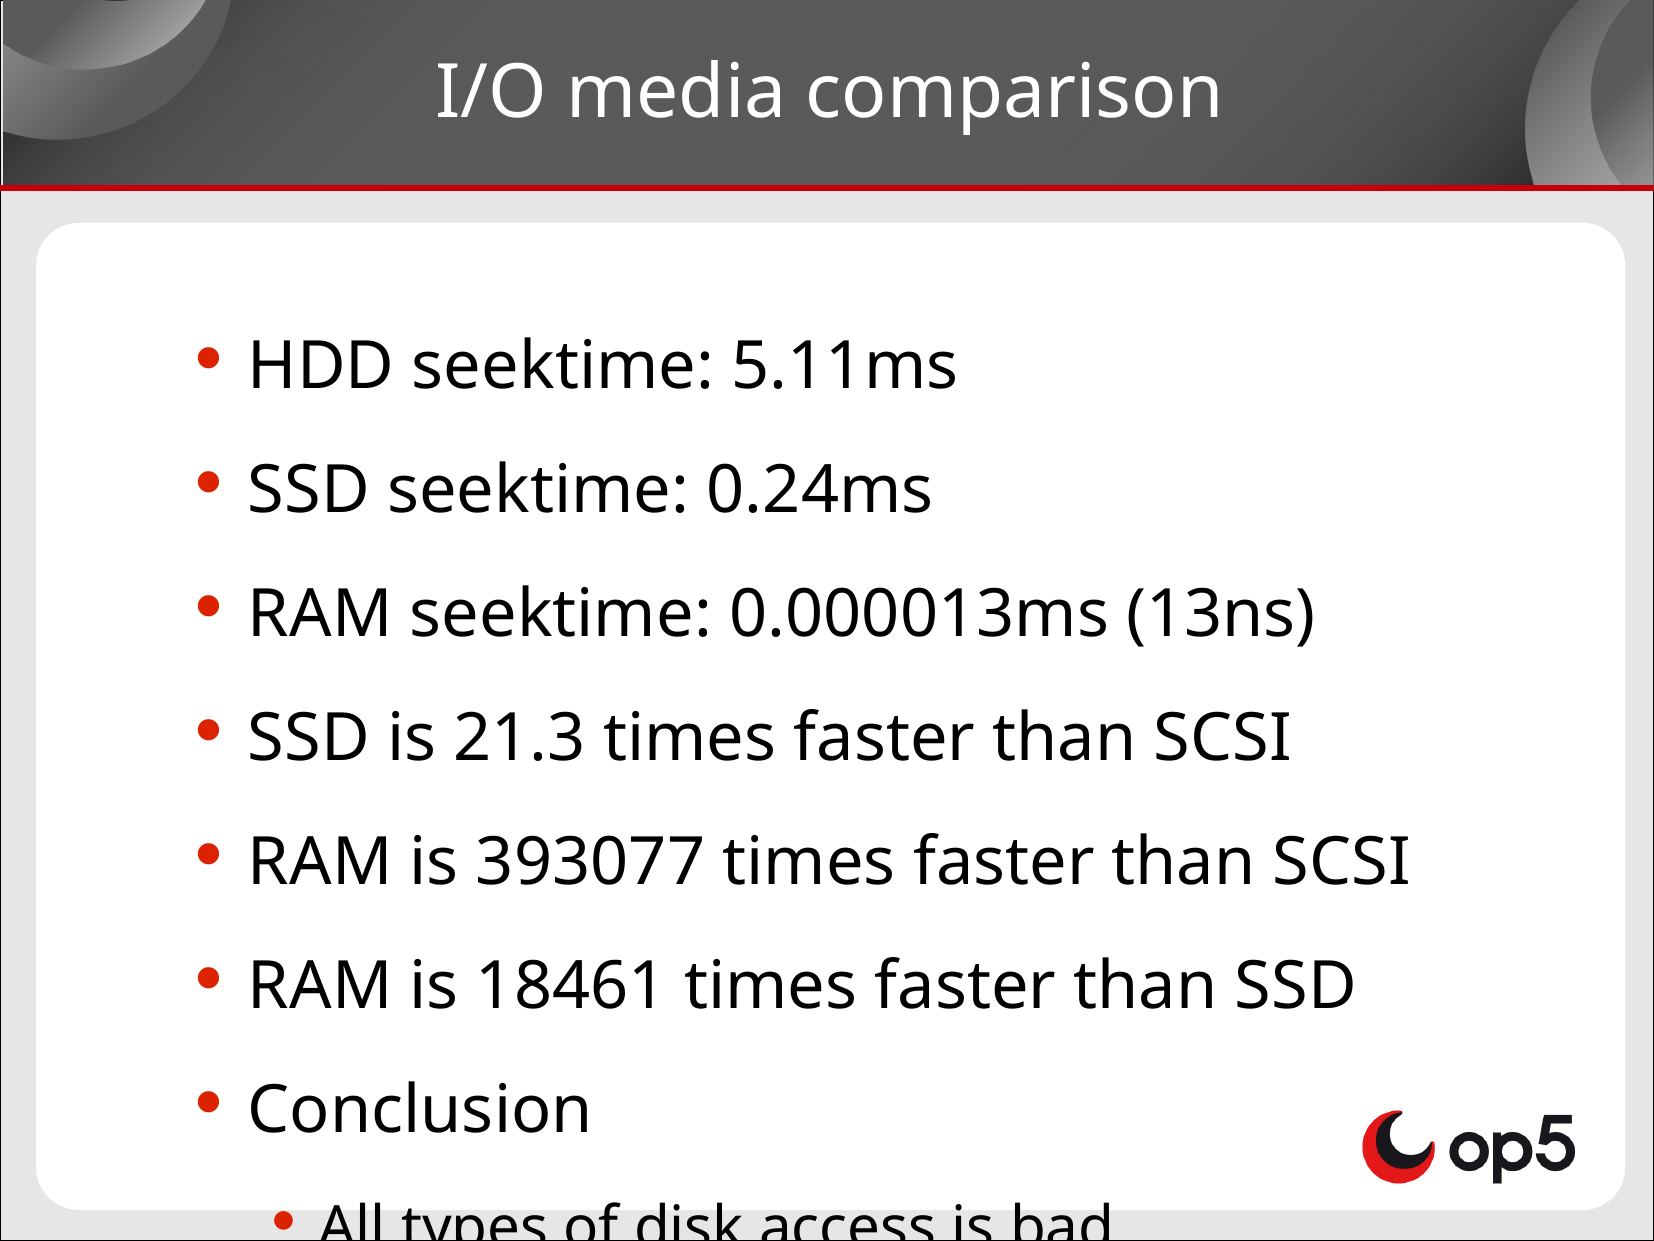

# I/O media comparison
HDD seektime: 5.11ms
SSD seektime: 0.24ms
RAM seektime: 0.000013ms (13ns)
SSD is 21.3 times faster than SCSI
RAM is 393077 times faster than SCSI
RAM is 18461 times faster than SSD
Conclusion
All types of disk access is bad